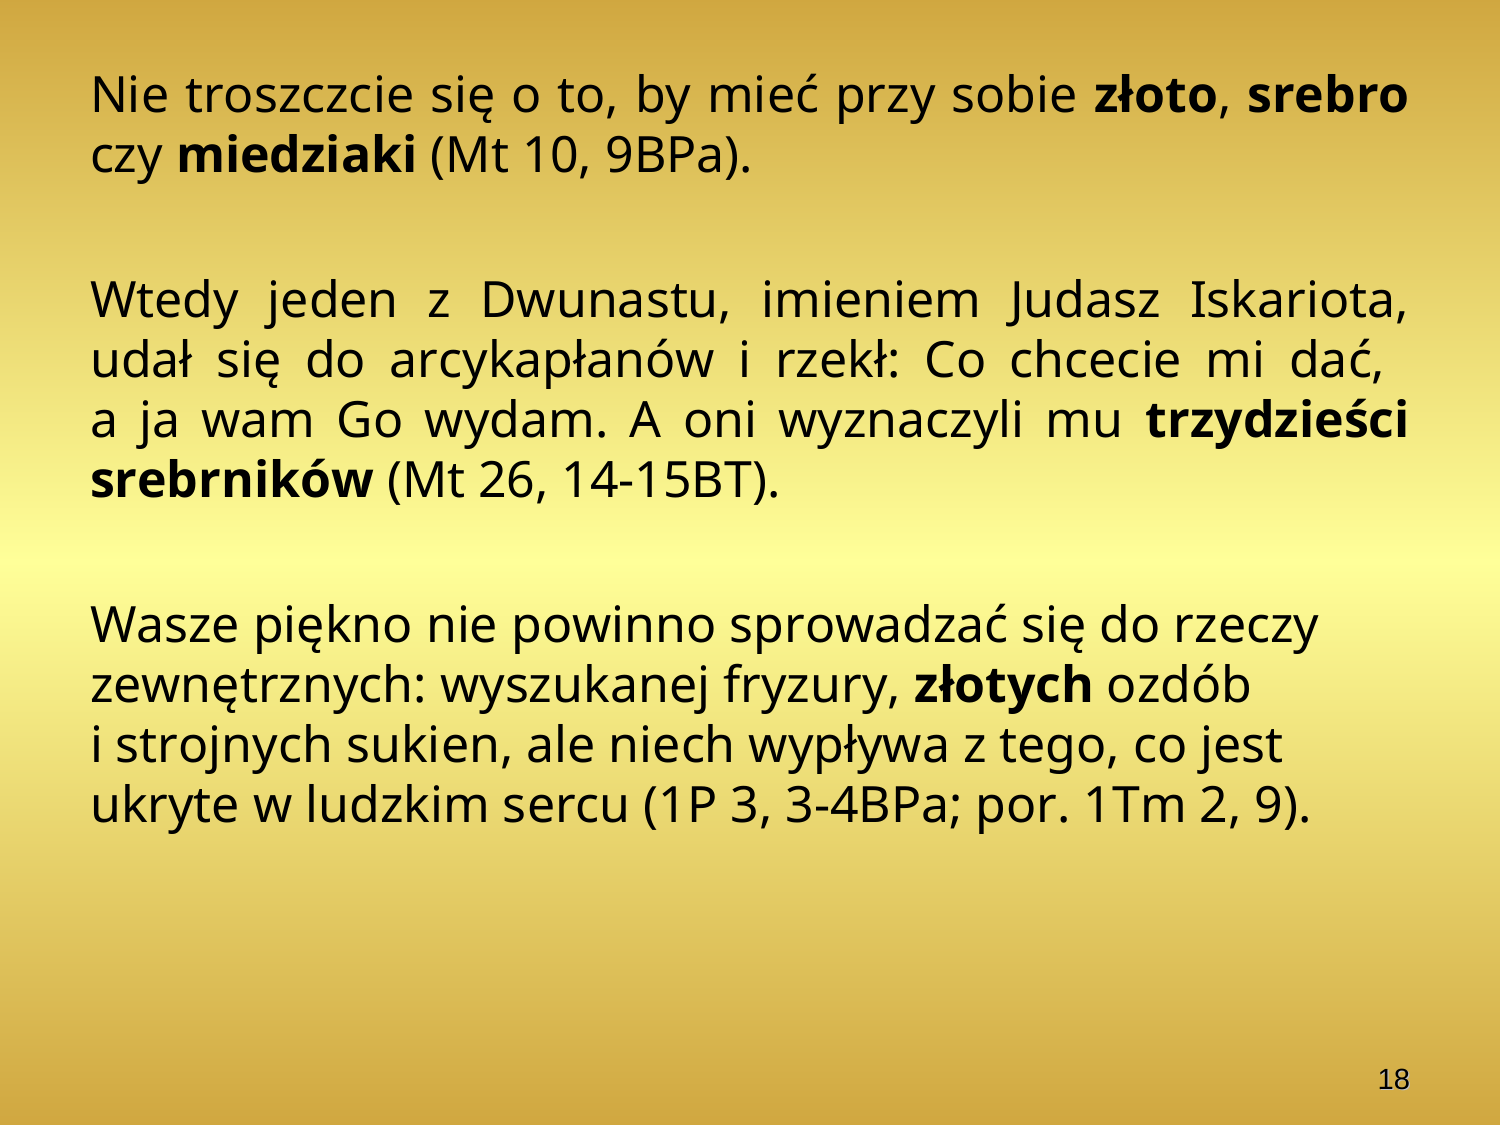

# Nie troszczcie się o to, by mieć przy sobie złoto, srebro czy miedziaki (Mt 10, 9BPa).
Wtedy jeden z Dwunastu, imieniem Judasz Iskariota, udał się do arcykapłanów i rzekł: Co chcecie mi dać,
a ja wam Go wydam. A oni wyznaczyli mu trzydzieści srebrników (Mt 26, 14-15BT).
Wasze piękno nie powinno sprowadzać się do rzeczy zewnętrznych: wyszukanej fryzury, złotych ozdób
i strojnych sukien, ale niech wypływa z tego, co jest ukryte w ludzkim sercu (1P 3, 3-4BPa; por. 1Tm 2, 9).